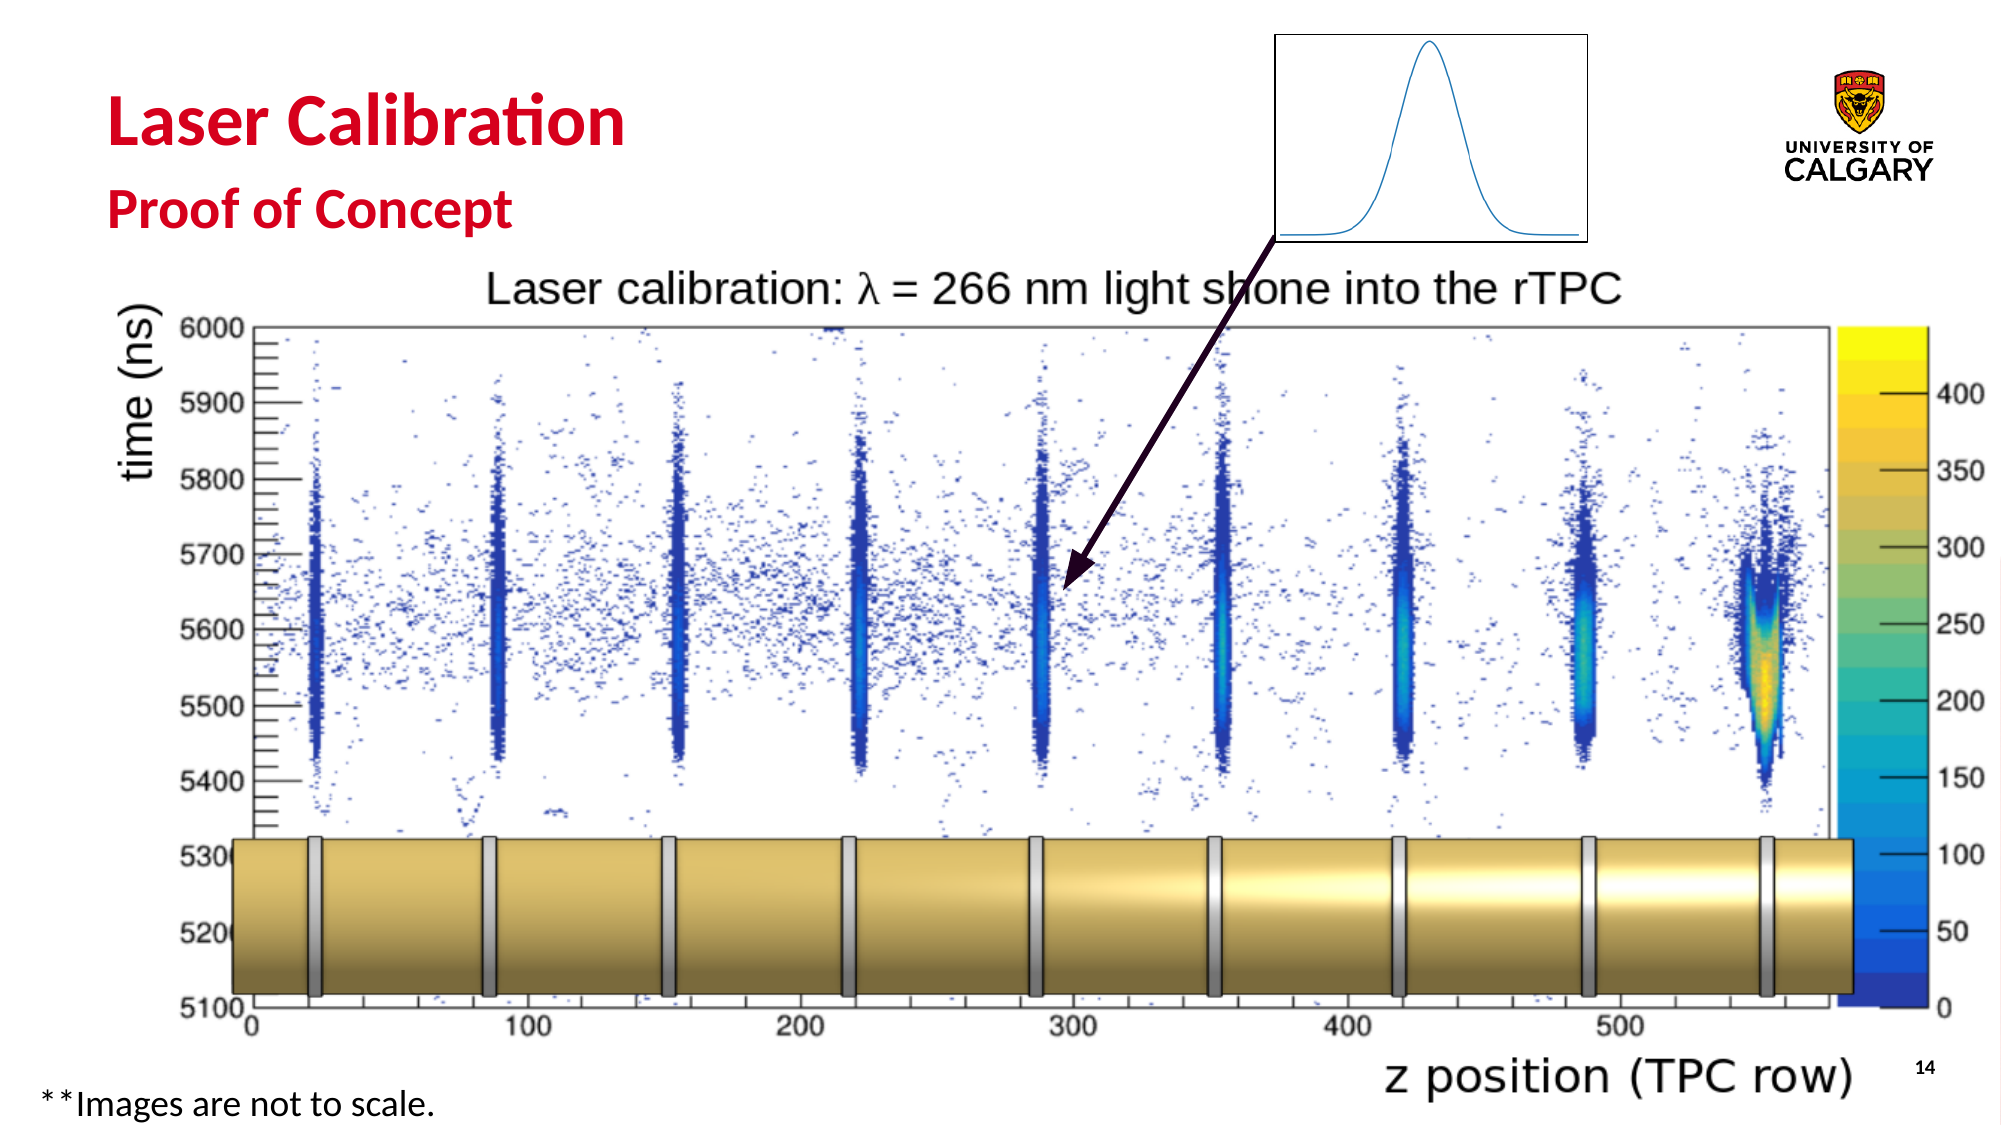

# Laser Calibration Proof of Concept
**Images are not to scale.